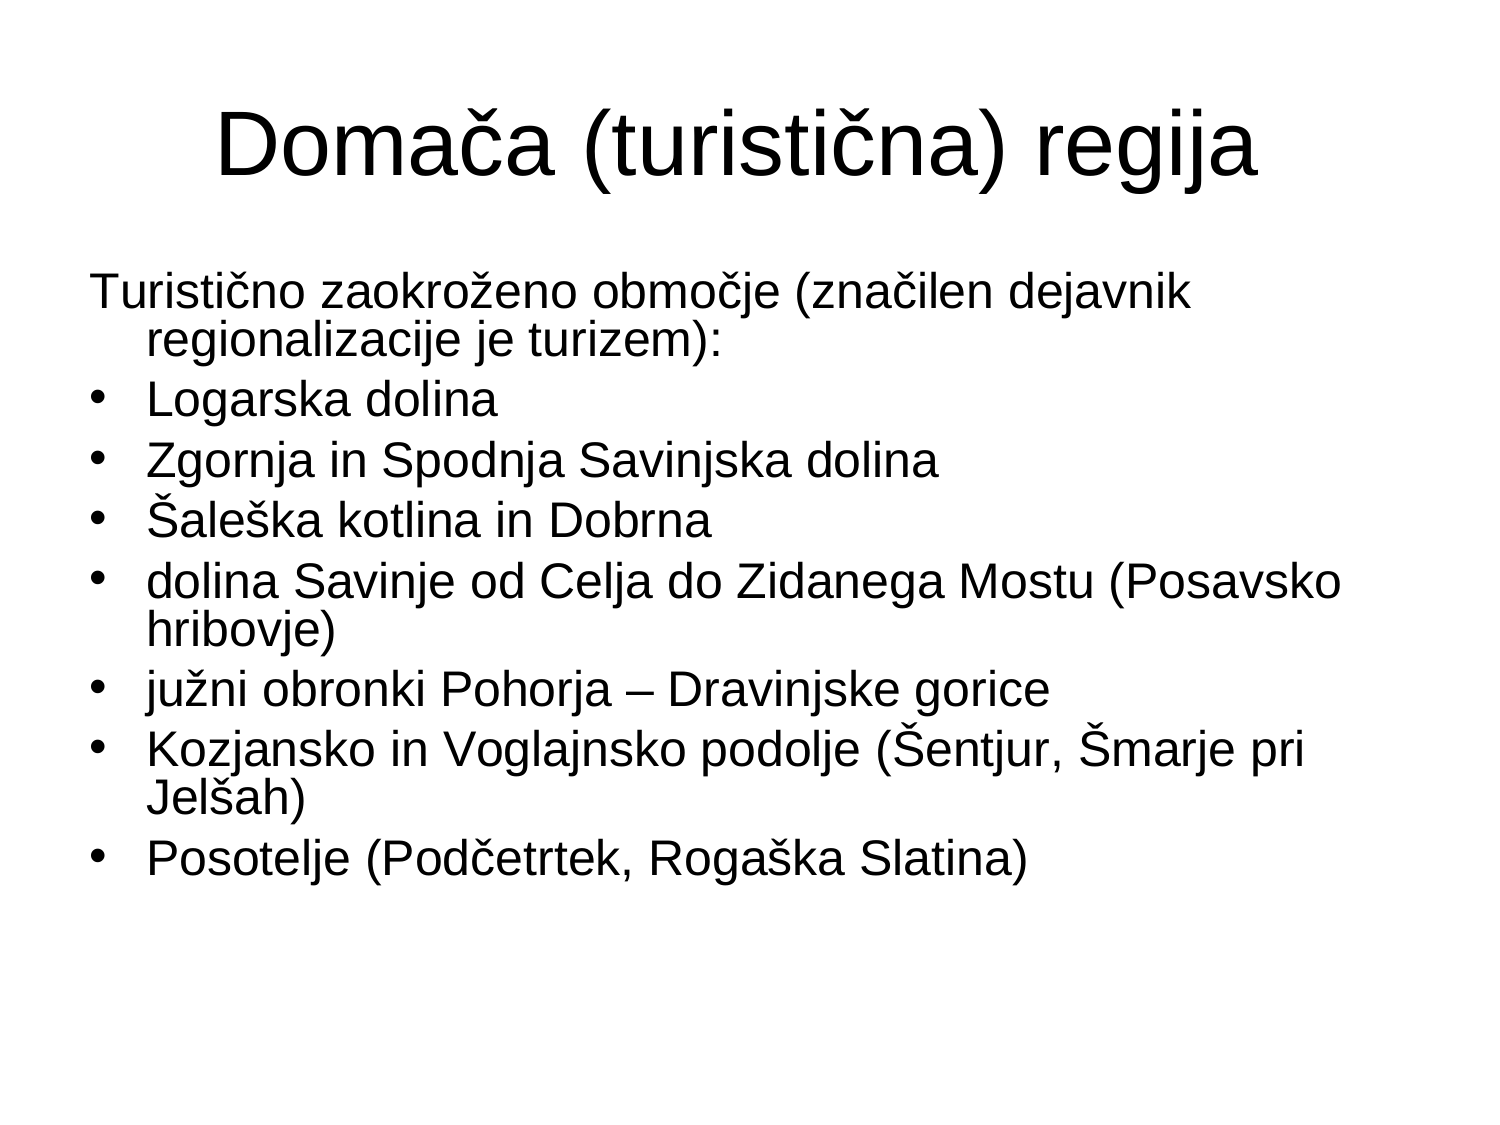

# Domača (turistična) regija
Turistično zaokroženo območje (značilen dejavnik regionalizacije je turizem):
Logarska dolina
Zgornja in Spodnja Savinjska dolina
Šaleška kotlina in Dobrna
dolina Savinje od Celja do Zidanega Mostu (Posavsko hribovje)
južni obronki Pohorja – Dravinjske gorice
Kozjansko in Voglajnsko podolje (Šentjur, Šmarje pri Jelšah)
Posotelje (Podčetrtek, Rogaška Slatina)